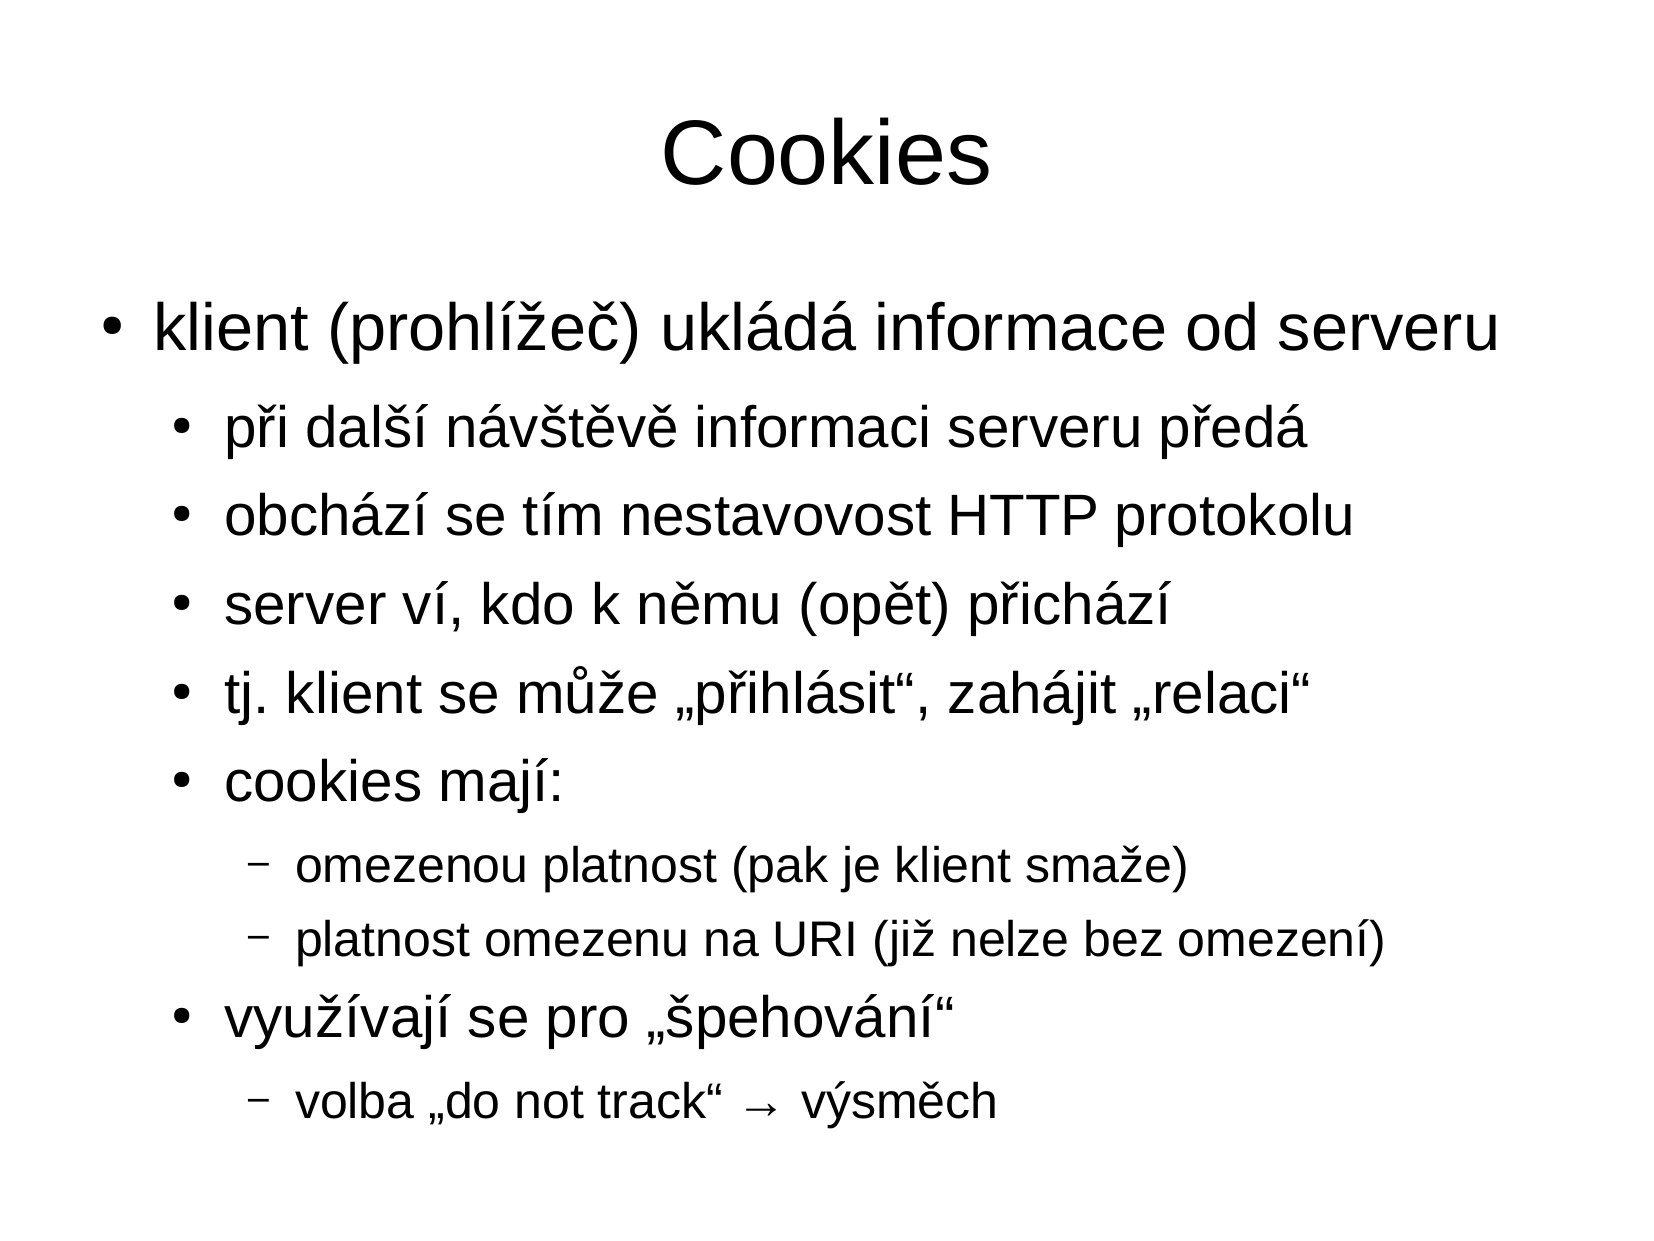

# Cookies
klient (prohlížeč) ukládá informace od serveru
při další návštěvě informaci serveru předá
obchází se tím nestavovost HTTP protokolu
server ví, kdo k němu (opět) přichází
tj. klient se může „přihlásit“, zahájit „relaci“
cookies mají:
omezenou platnost (pak je klient smaže)
platnost omezenu na URI (již nelze bez omezení)
využívají se pro „špehování“
volba „do not track“ → výsměch